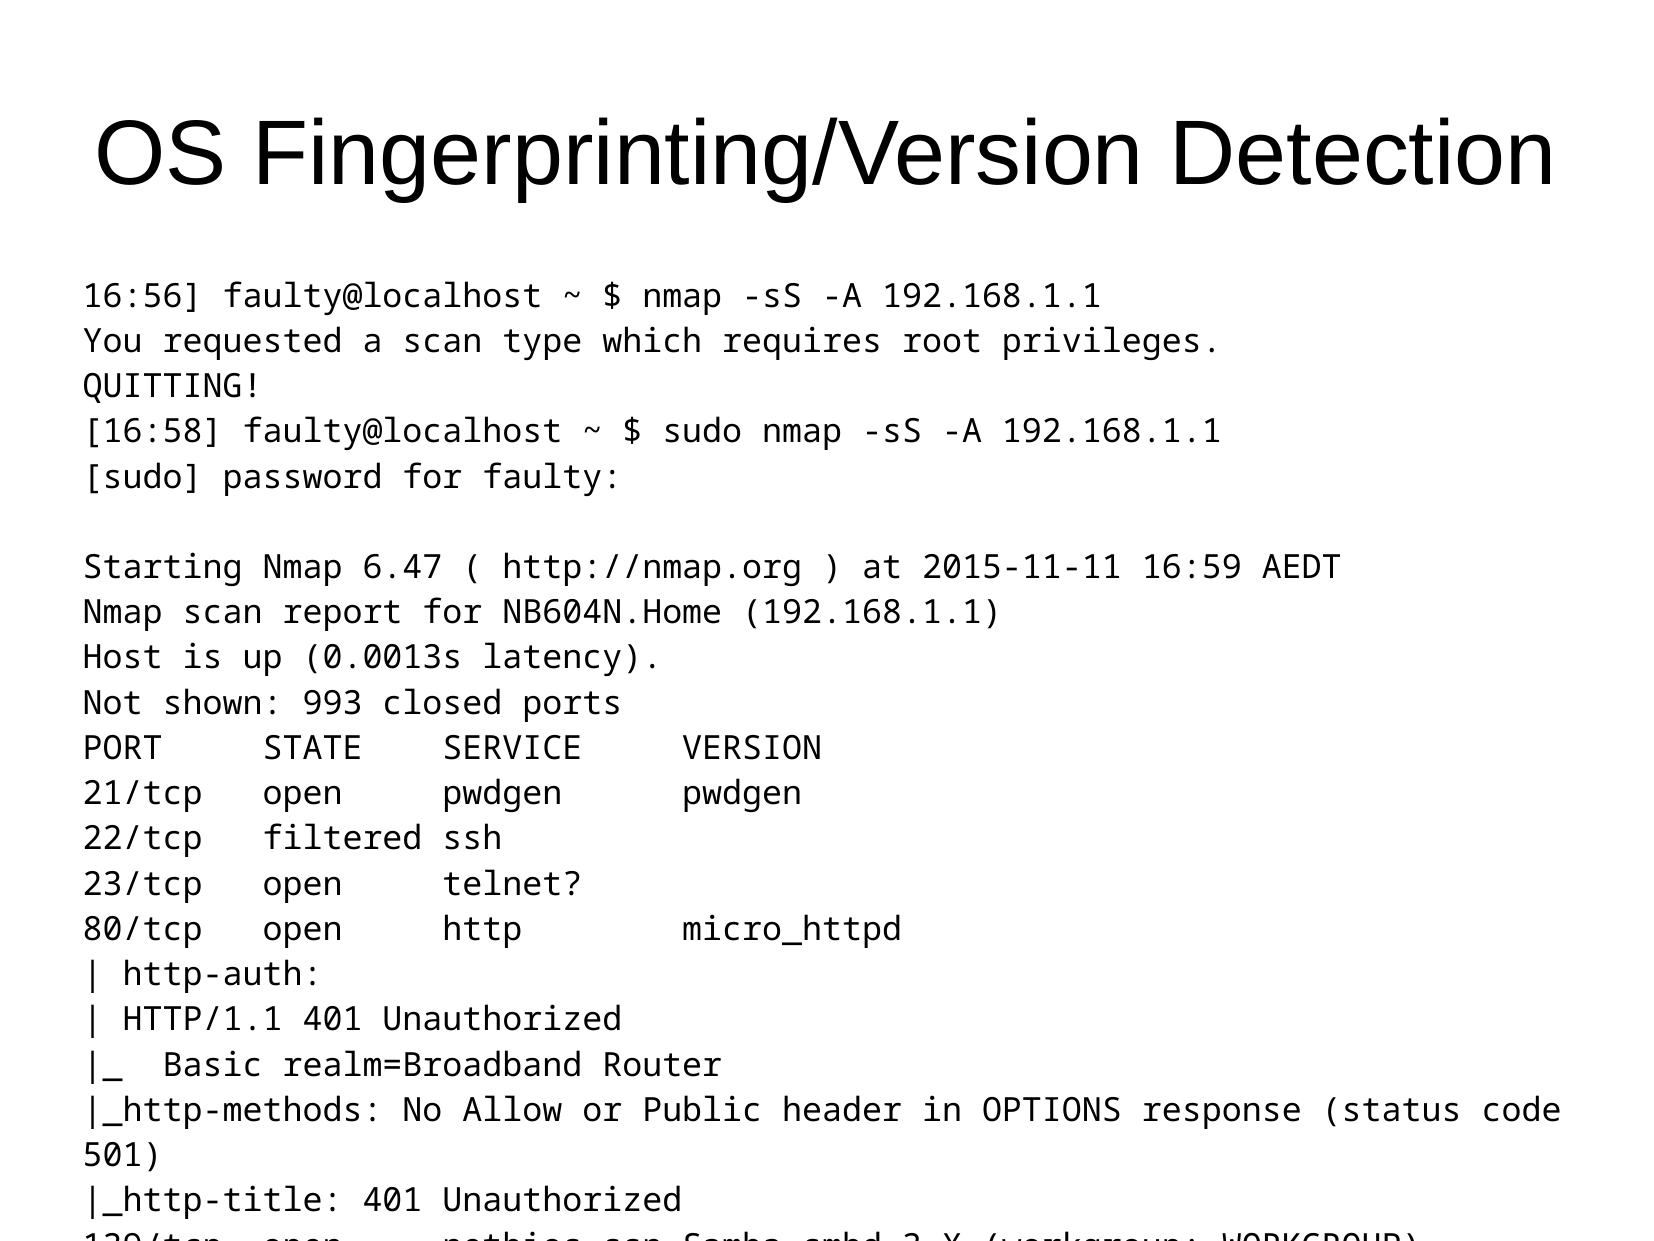

# OS Fingerprinting/Version Detection
16:56] faulty@localhost ~ $ nmap -sS -A 192.168.1.1
You requested a scan type which requires root privileges.
QUITTING!
[16:58] faulty@localhost ~ $ sudo nmap -sS -A 192.168.1.1
[sudo] password for faulty:
Starting Nmap 6.47 ( http://nmap.org ) at 2015-11-11 16:59 AEDT
Nmap scan report for NB604N.Home (192.168.1.1)
Host is up (0.0013s latency).
Not shown: 993 closed ports
PORT STATE SERVICE VERSION
21/tcp open pwdgen pwdgen
22/tcp filtered ssh
23/tcp open telnet?
80/tcp open http micro_httpd
| http-auth:
| HTTP/1.1 401 Unauthorized
|_ Basic realm=Broadband Router
|_http-methods: No Allow or Public header in OPTIONS response (status code 501)
|_http-title: 401 Unauthorized
139/tcp open netbios-ssn Samba smbd 3.X (workgroup: WORKGROUP)
445/tcp open netbios-ssn Samba smbd 3.X (workgroup: WORKGROUP)
5431/tcp open upnp Belkin/Linksys wireless router UPnP (UPnP 1.0; BRCM400 1.0)